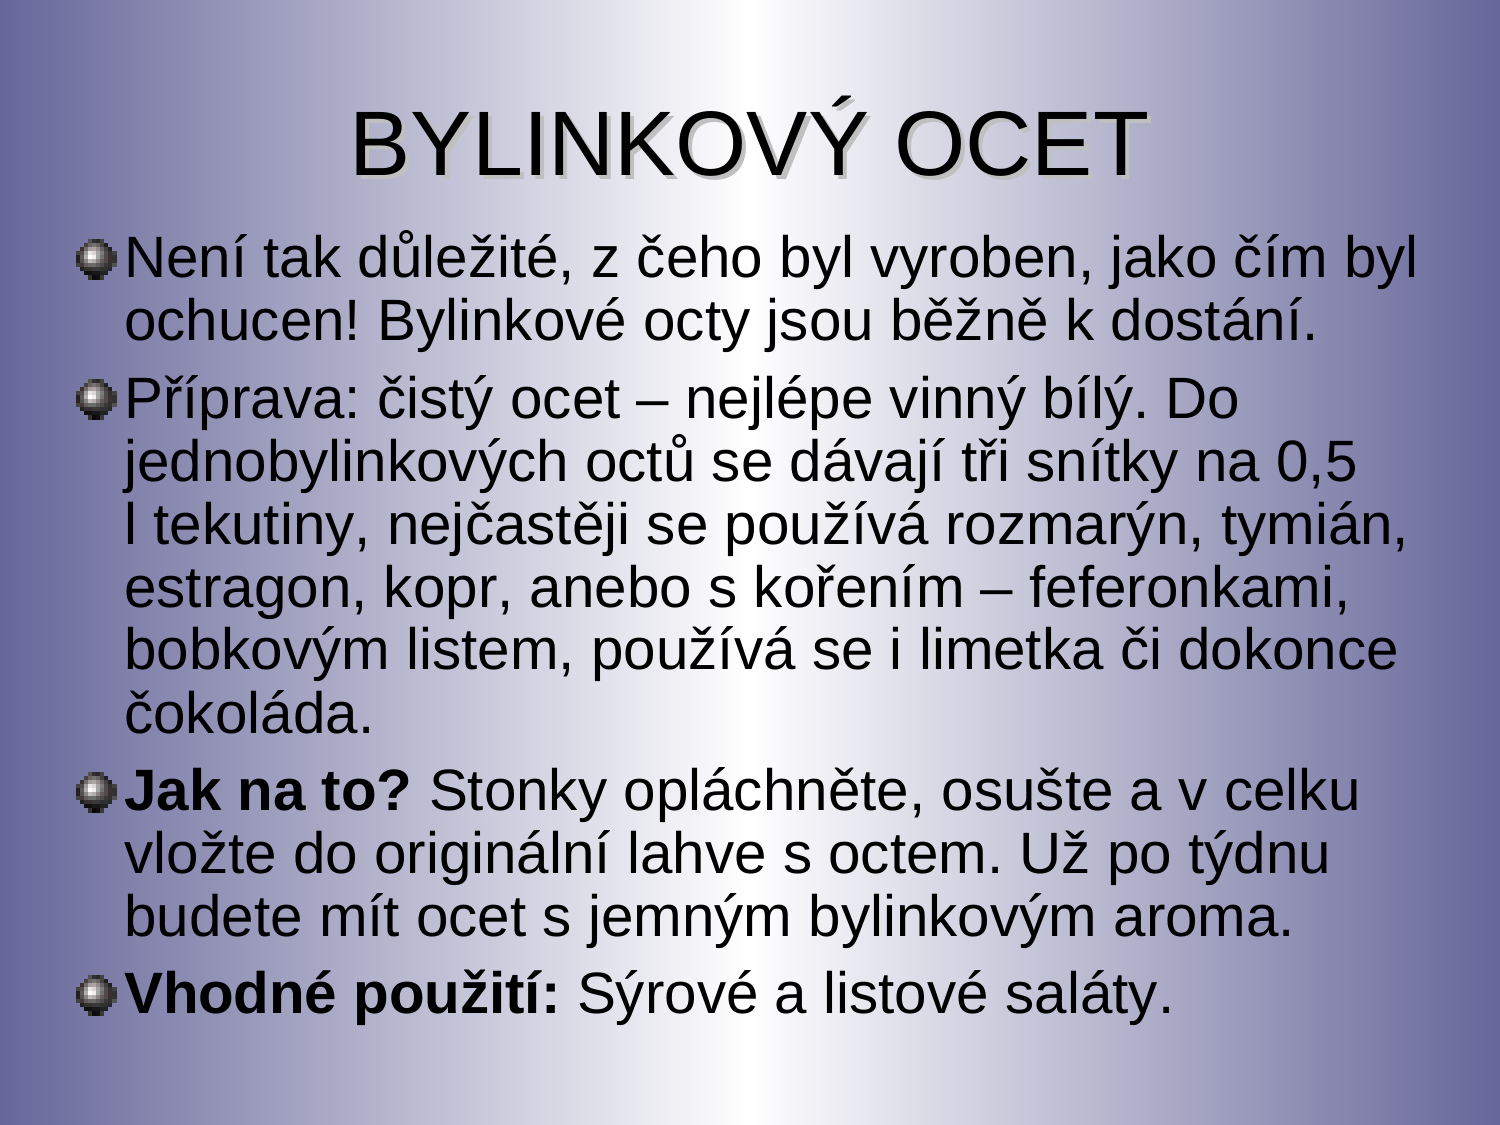

# BYLINKOVÝ OCET
Není tak důležité, z čeho byl vyroben, jako čím byl ochucen! Bylinkové octy jsou běžně k dostání.
Příprava: čistý ocet – nejlépe vinný bílý. Do jednobylinkových octů se dávají tři snítky na 0,5 l tekutiny, nejčastěji se používá rozmarýn, tymián, estragon, kopr, anebo s kořením – feferonkami, bobkovým listem, používá se i limetka či dokonce čokoláda.
Jak na to? Stonky opláchněte, osušte a v celku vložte do originální lahve s octem. Už po týdnu budete mít ocet s jemným bylinkovým aroma.
Vhodné použití: Sýrové a listové saláty.